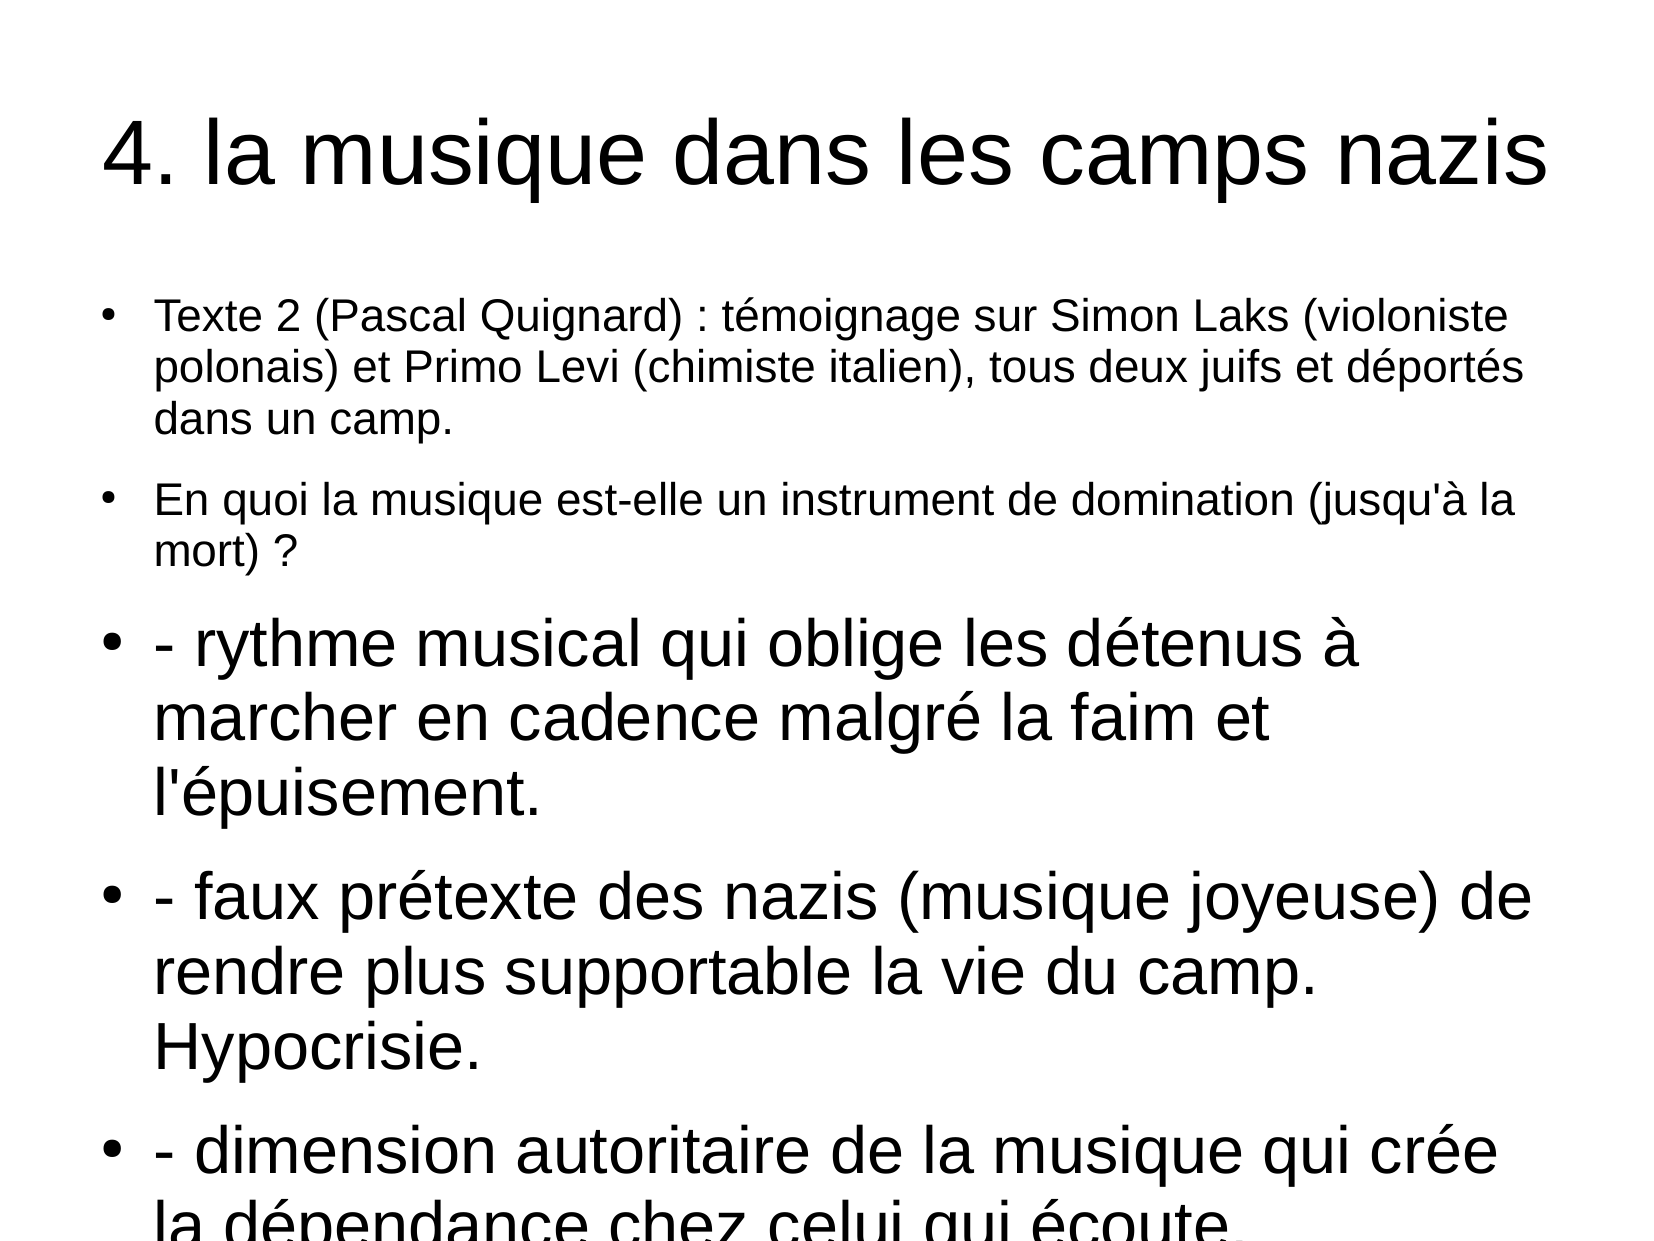

# 4. la musique dans les camps nazis
Texte 2 (Pascal Quignard) : témoignage sur Simon Laks (violoniste polonais) et Primo Levi (chimiste italien), tous deux juifs et déportés dans un camp.
En quoi la musique est-elle un instrument de domination (jusqu'à la mort) ?
- rythme musical qui oblige les détenus à marcher en cadence malgré la faim et l'épuisement.
- faux prétexte des nazis (musique joyeuse) de rendre plus supportable la vie du camp. Hypocrisie.
- dimension autoritaire de la musique qui crée la dépendance chez celui qui écoute.